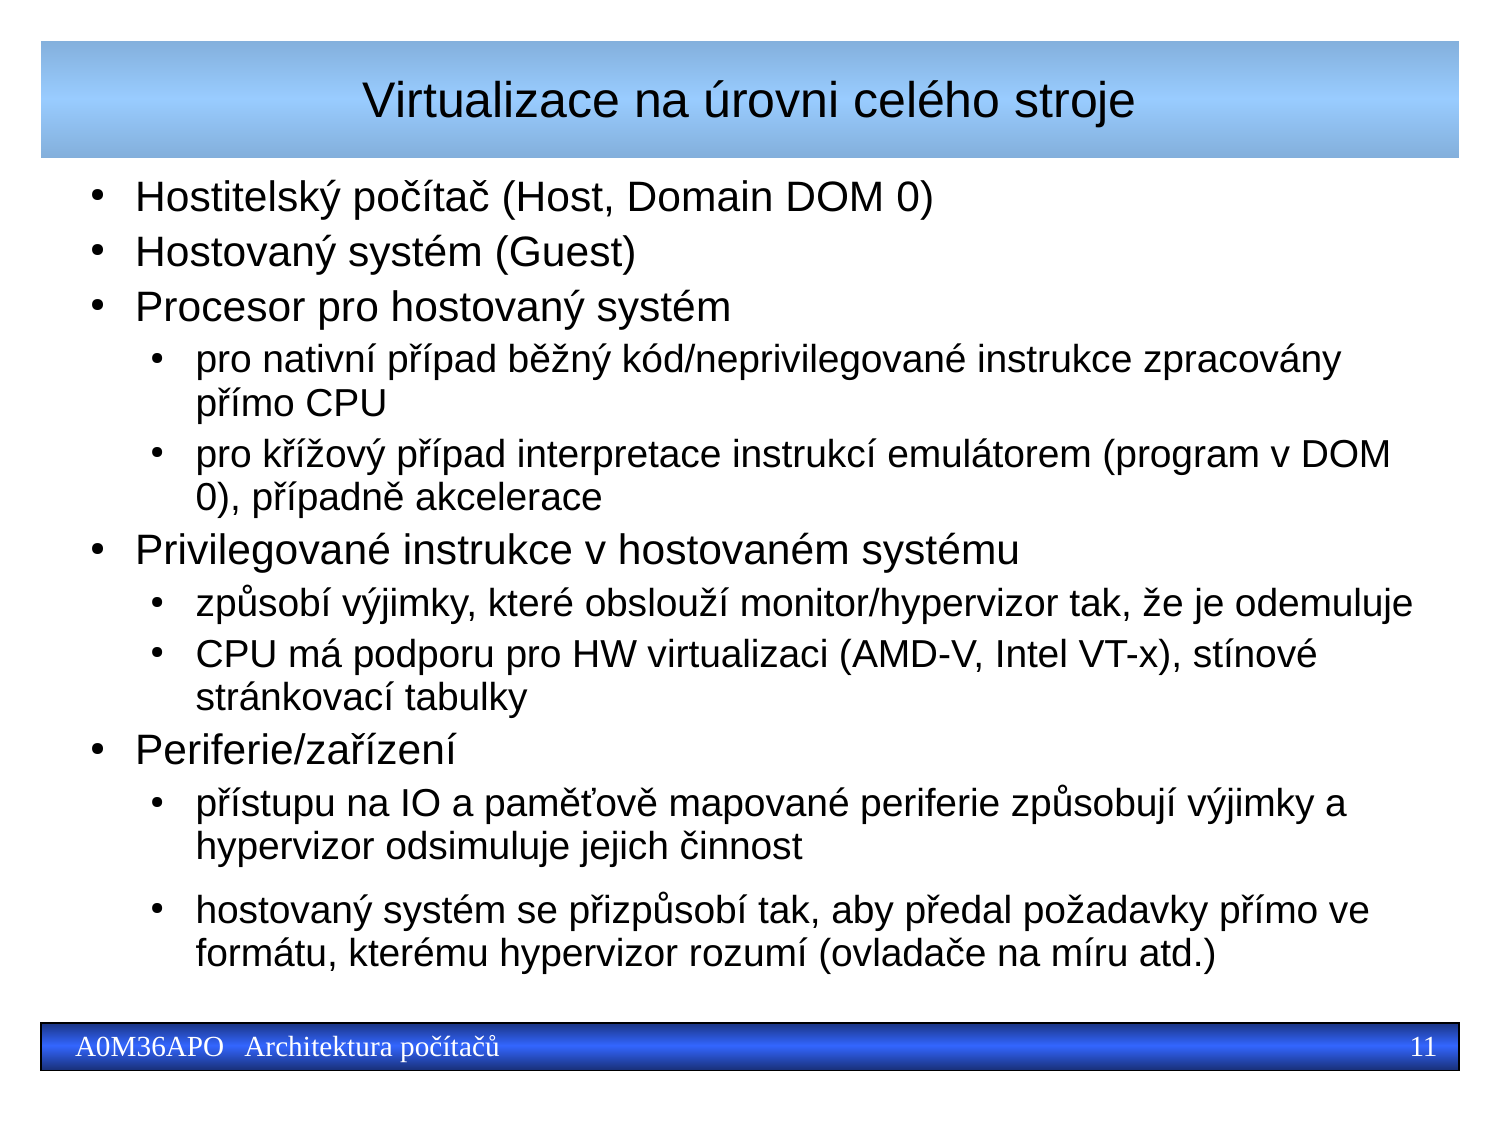

# Virtualizace na úrovni celého stroje
Hostitelský počítač (Host, Domain DOM 0)
Hostovaný systém (Guest)
Procesor pro hostovaný systém
pro nativní případ běžný kód/neprivilegované instrukce zpracovány přímo CPU
pro křížový případ interpretace instrukcí emulátorem (program v DOM 0), případně akcelerace
Privilegované instrukce v hostovaném systému
způsobí výjimky, které obslouží monitor/hypervizor tak, že je odemuluje
CPU má podporu pro HW virtualizaci (AMD-V, Intel VT-x), stínové stránkovací tabulky
Periferie/zařízení
přístupu na IO a paměťově mapované periferie způsobují výjimky a hypervizor odsimuluje jejich činnost
hostovaný systém se přizpůsobí tak, aby předal požadavky přímo ve formátu, kterému hypervizor rozumí (ovladače na míru atd.)
A0M36APO Architektura počítačů
11